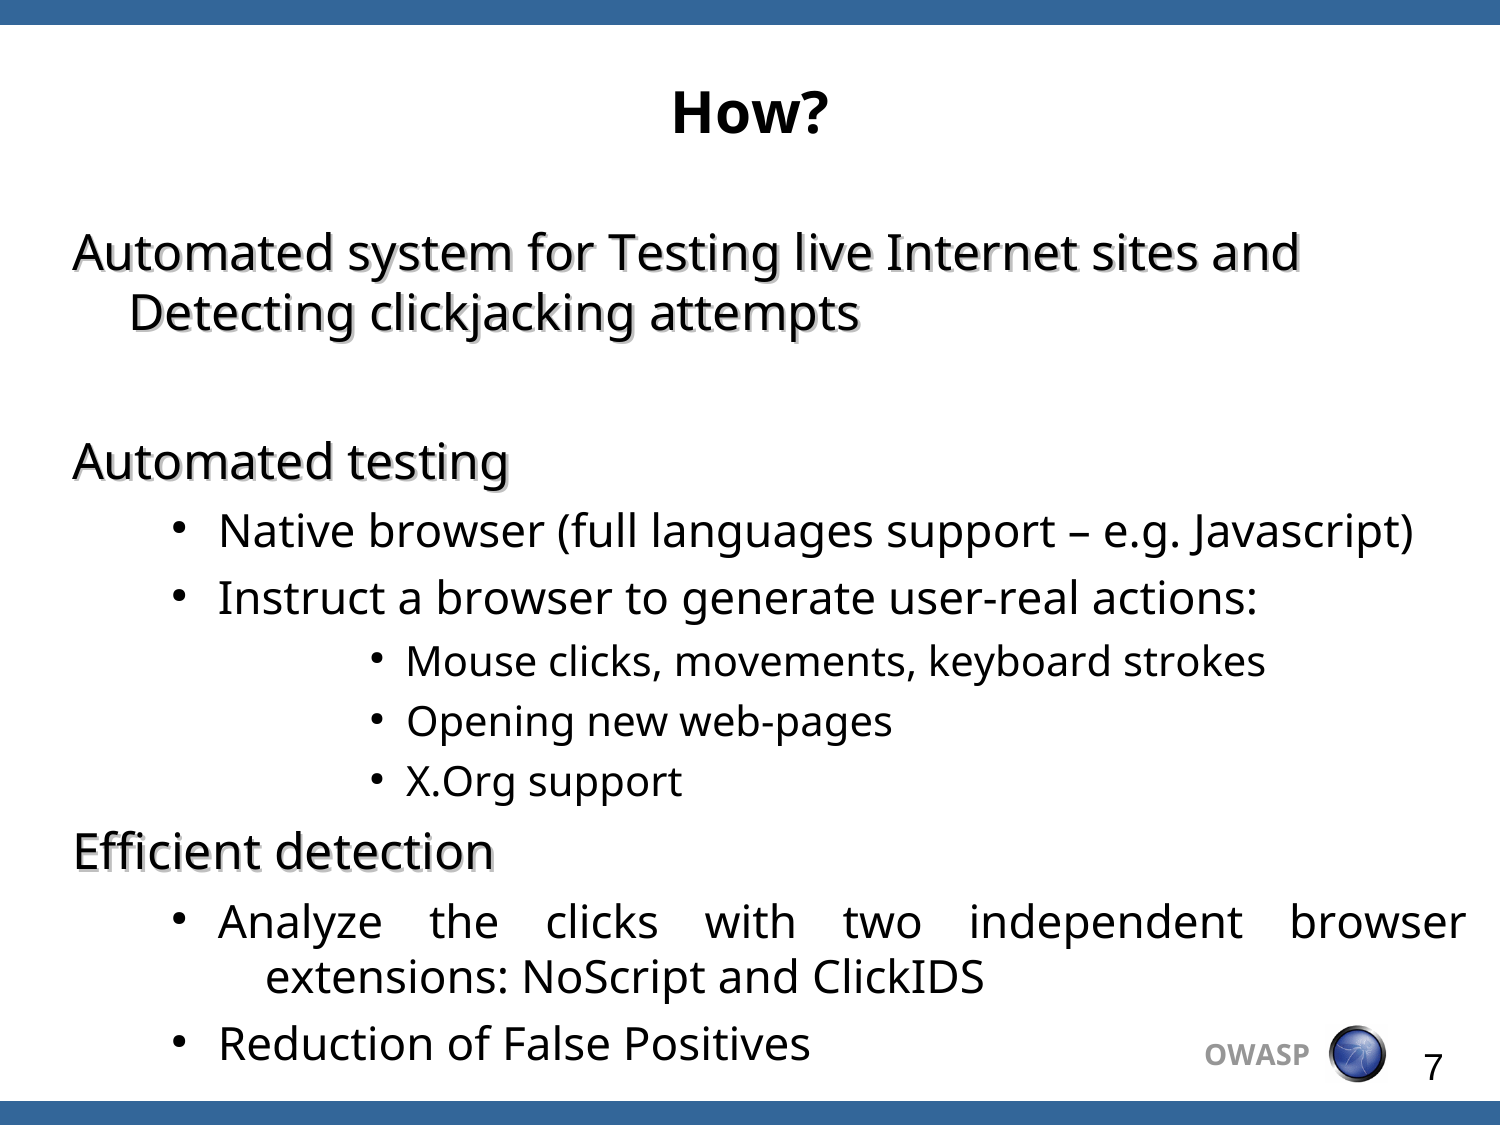

# How?
Automated system for Testing live Internet sites and Detecting clickjacking attempts
Automated testing
Native browser (full languages support – e.g. Javascript)
Instruct a browser to generate user-real actions:
Mouse clicks, movements, keyboard strokes
 Opening new web-pages
 X.Org support
Efficient detection
Analyze the clicks with two independent browser extensions: NoScript and ClickIDS
Reduction of False Positives
7